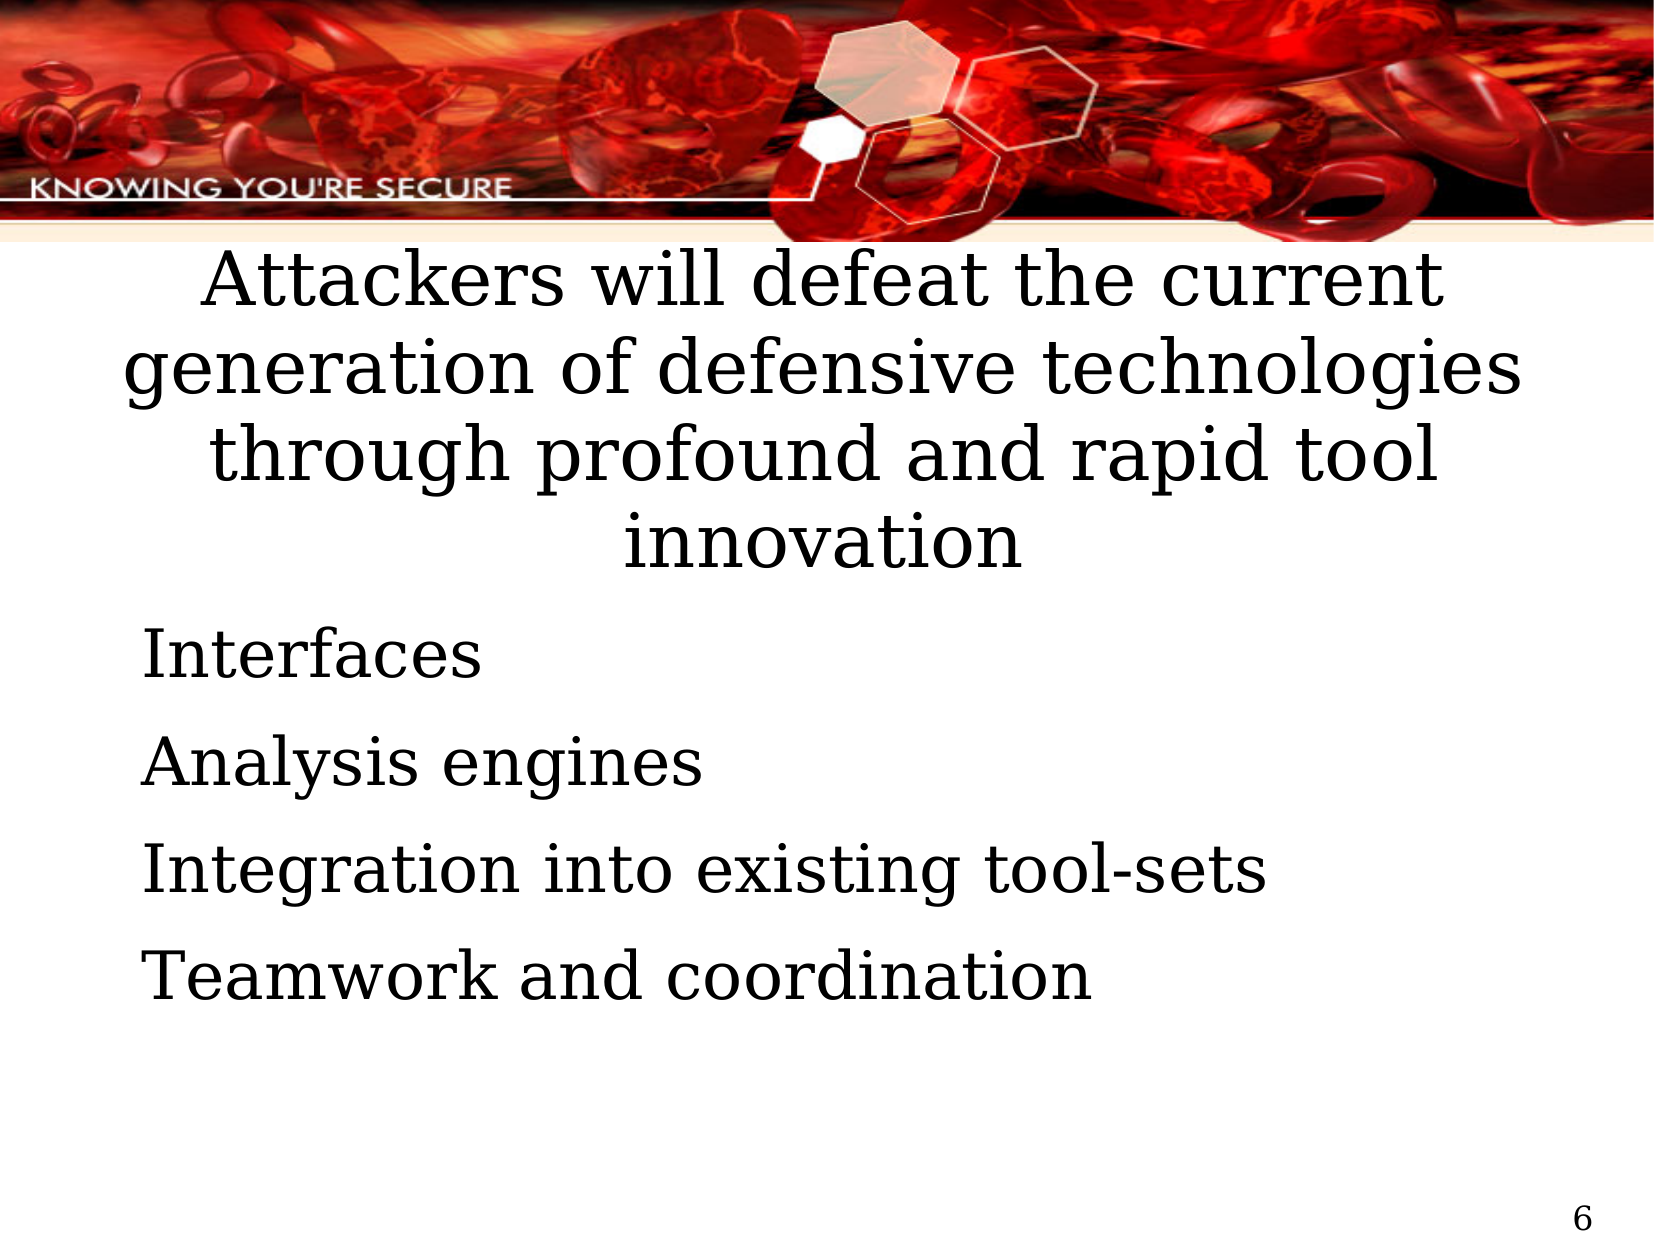

# Attackers will defeat the current generation of defensive technologies through profound and rapid tool innovation
Interfaces
Analysis engines
Integration into existing tool-sets
Teamwork and coordination